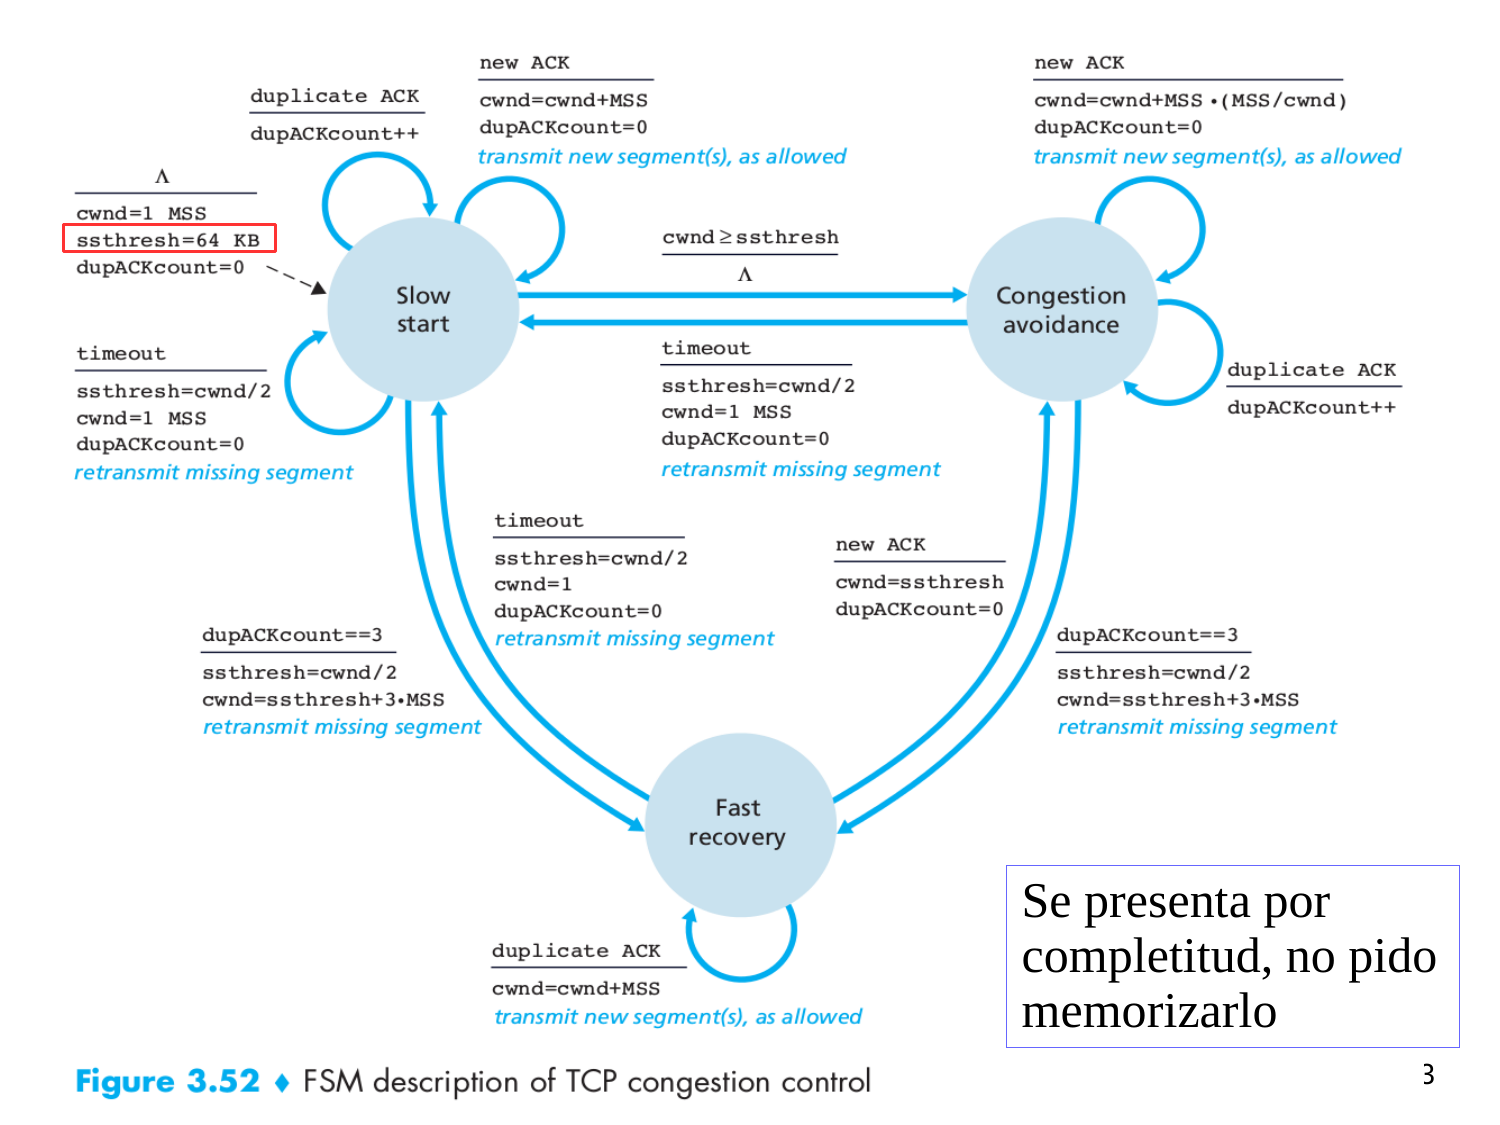

Se presenta por completitud, no pido memorizarlo
13